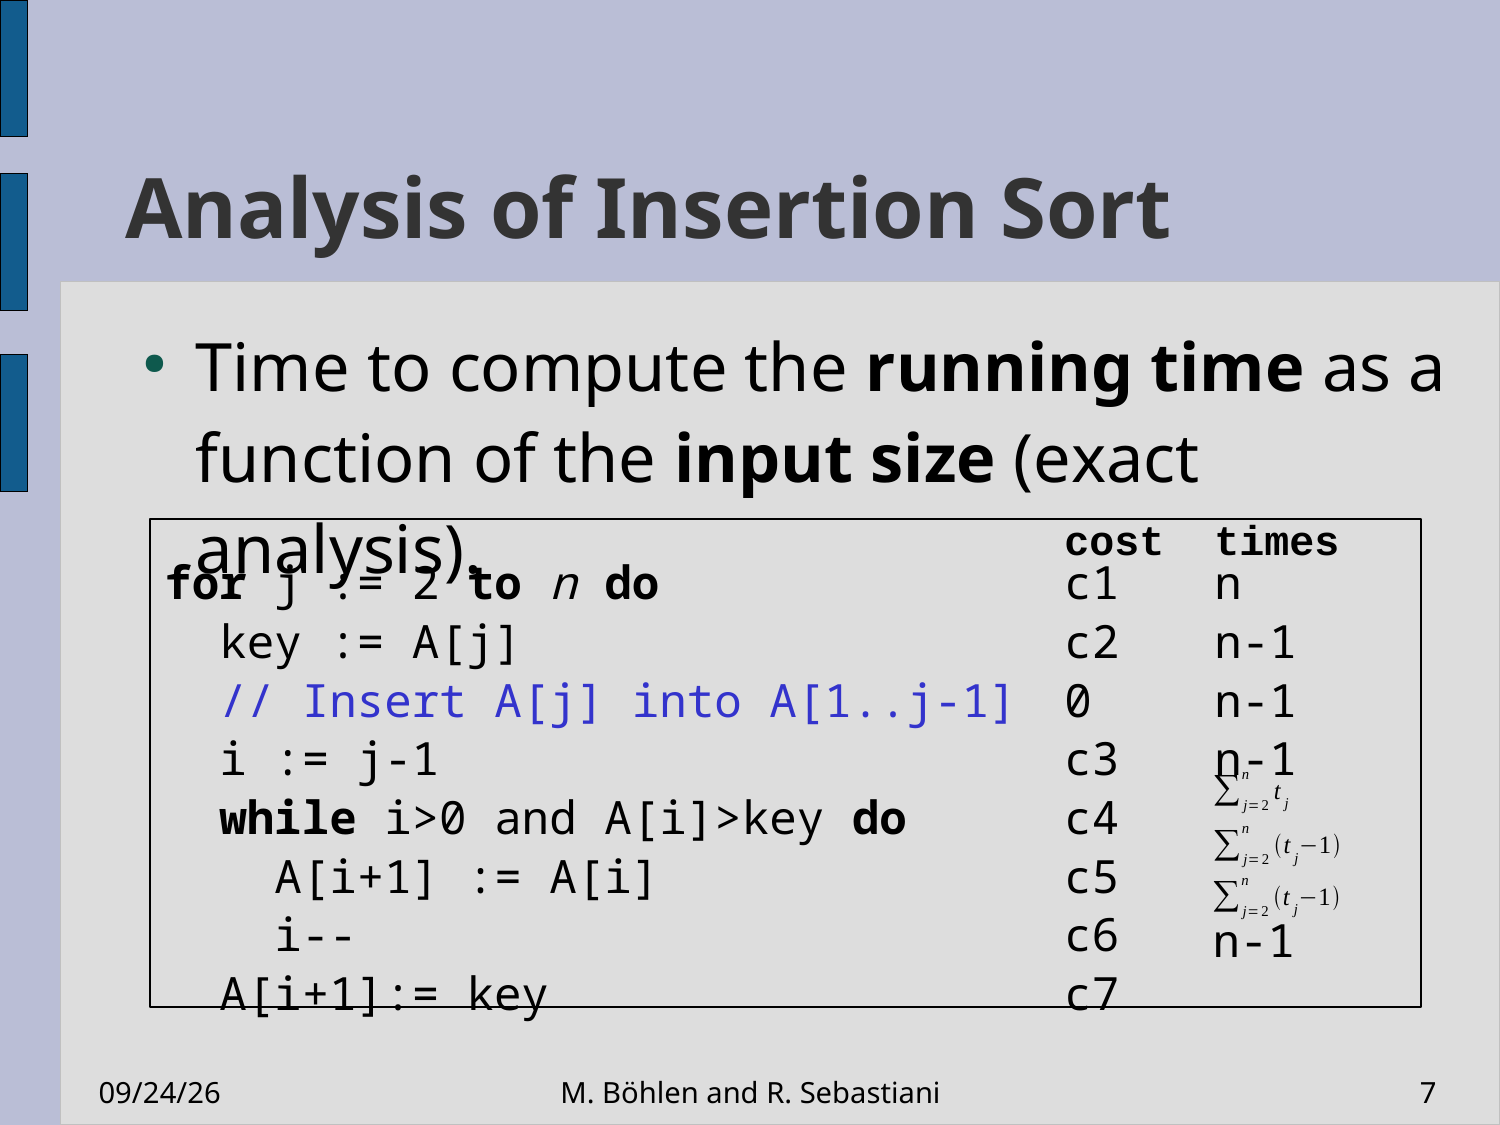

# Analysis of Insertion Sort
Time to compute the running time as a function of the input size (exact analysis).
						cost	times
for j := 2 to n do			c1	n
 key := A[j]				c2	n-1
 // Insert A[j] into A[1..j-1]	0	n-1
 i := j-1					c3	n-1
 while i>0 and A[i]>key do		c4
 A[i+1] := A[i]			c5
 i--					c6
 A[i+1]:= key				c7
n-1
M. Böhlen and R. Sebastiani
7